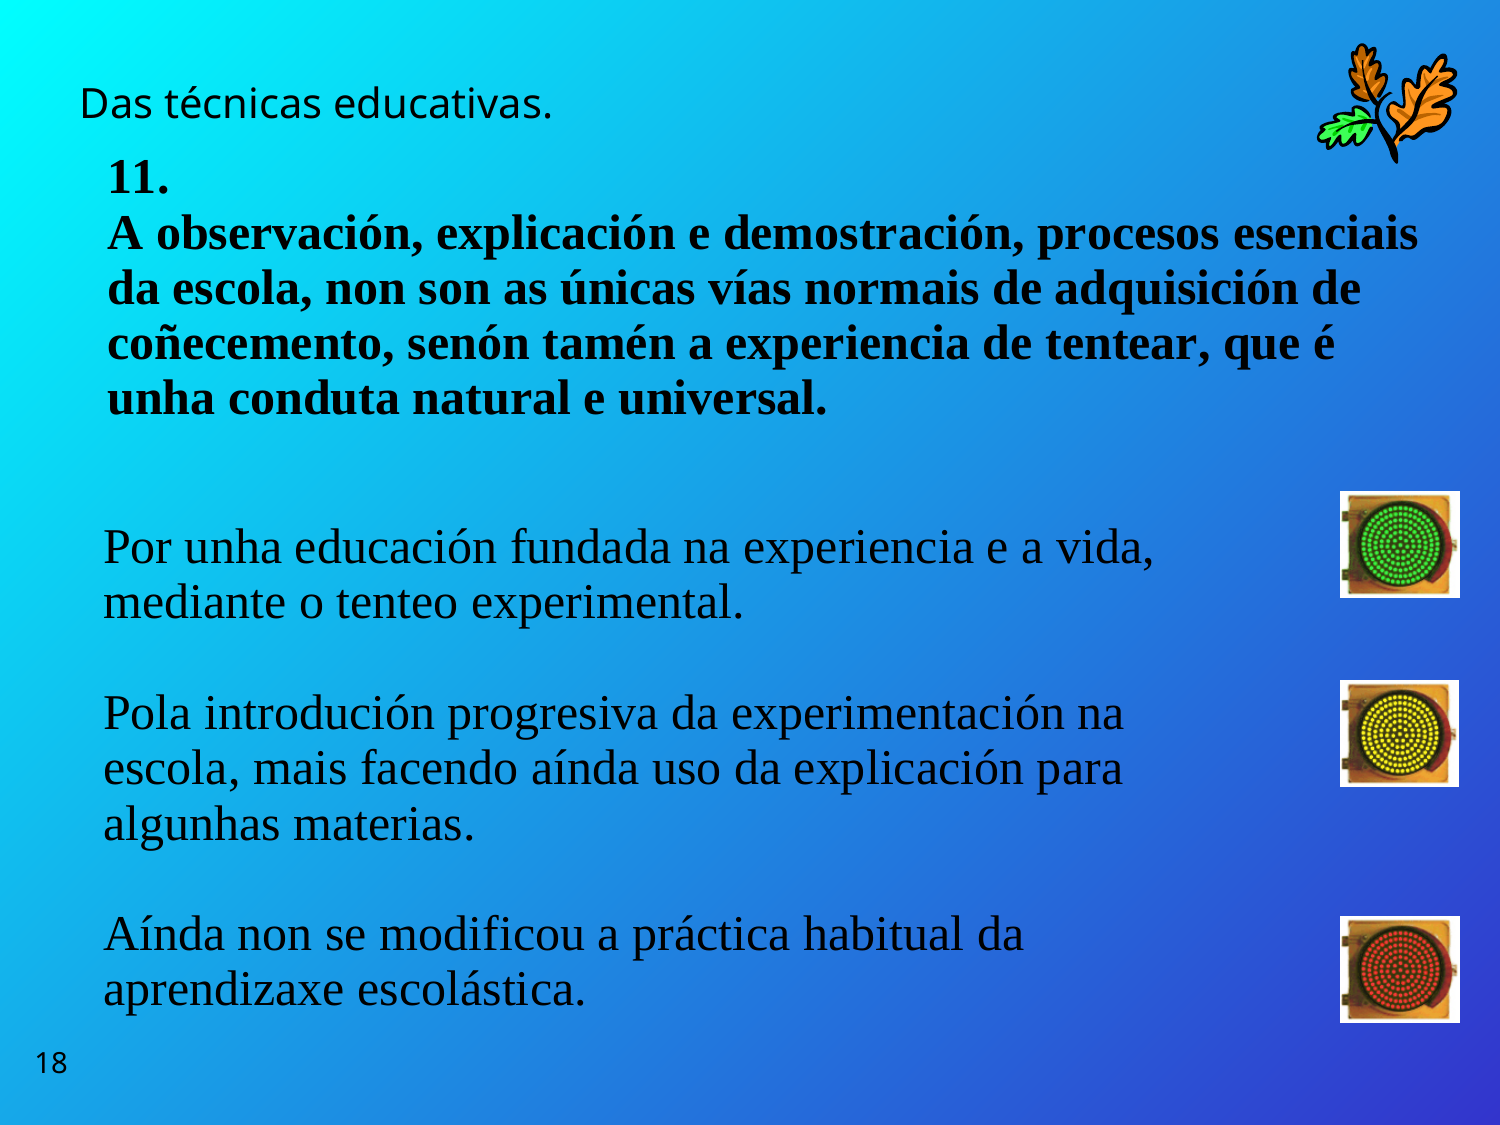

Das técnicas educativas.
 11.
A observación, explicación e demostración, procesos esenciais da escola, non son as únicas vías normais de adquisición de coñecemento, senón tamén a experiencia de tentear, que é unha conduta natural e universal.
Por unha educación fundada na experiencia e a vida, mediante o tenteo experimental.
Pola introdución progresiva da experimentación na escola, mais facendo aínda uso da explicación para algunhas materias.
Aínda non se modificou a práctica habitual da aprendizaxe escolástica.
18